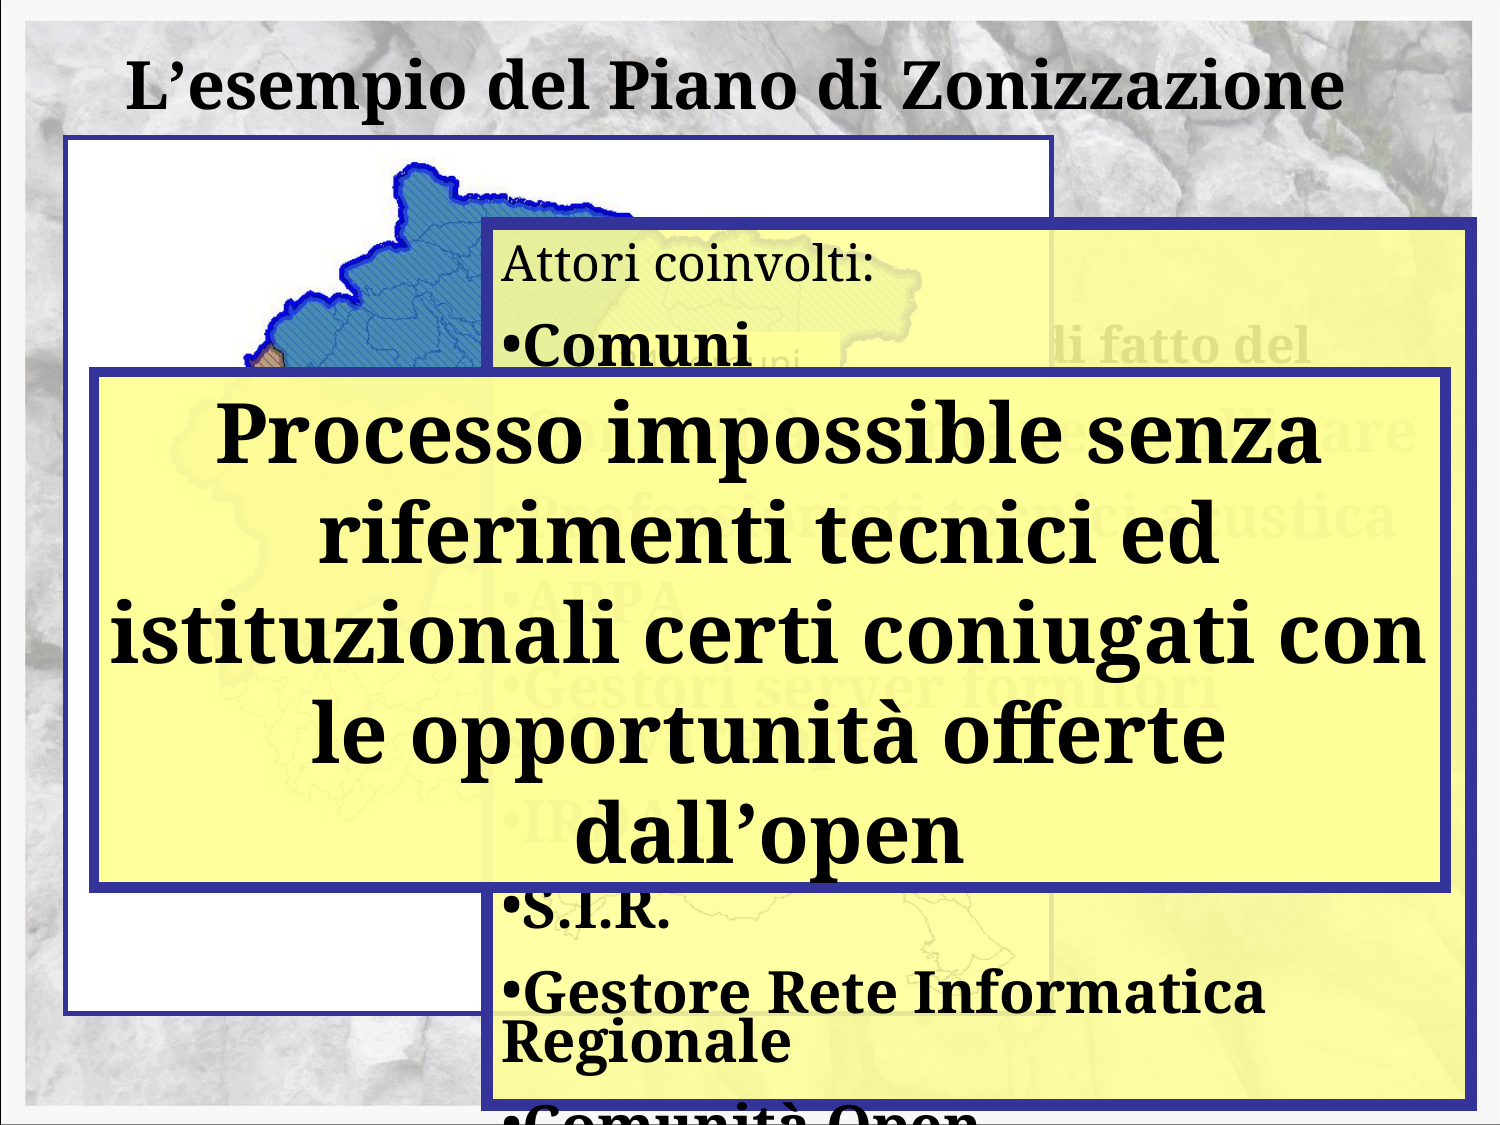

L’esempio del Piano di Zonizzazione Acustica
LR 16/2007 e dalla DGR n. 463 del 05.03.2009
Attori coinvolti:
Comuni
Comunità montane e collinare
Professionisti tecnici acustica
ARPA
Gestori server fornitori software open
IRDAT
S.I.R.
Gestore Rete Informatica Regionale
Comunità Open
TAV. 1: Caratterizzazione dello Stato di fatto del territorio
TAV. 2: Individuazione delle Unità Territoriali (U.T.)
TAV. 3: Zonizzazione Parametrica
TAV. 4: Zonizzazione Aggregata
TAV. 5: Infrastrutture di trasporto e loro fasce di pertinenza
TAV. 6: Attività produttive e loro fasce di rispetto
TAV. 7: Zonizzazione Integrata
TAV. 8: Zonizzazione Definitiva
24 comuni
Processo impossible senza riferimenti tecnici ed istituzionali certi coniugati con le opportunità offerte dall’open
 21 comuni
14 comuni